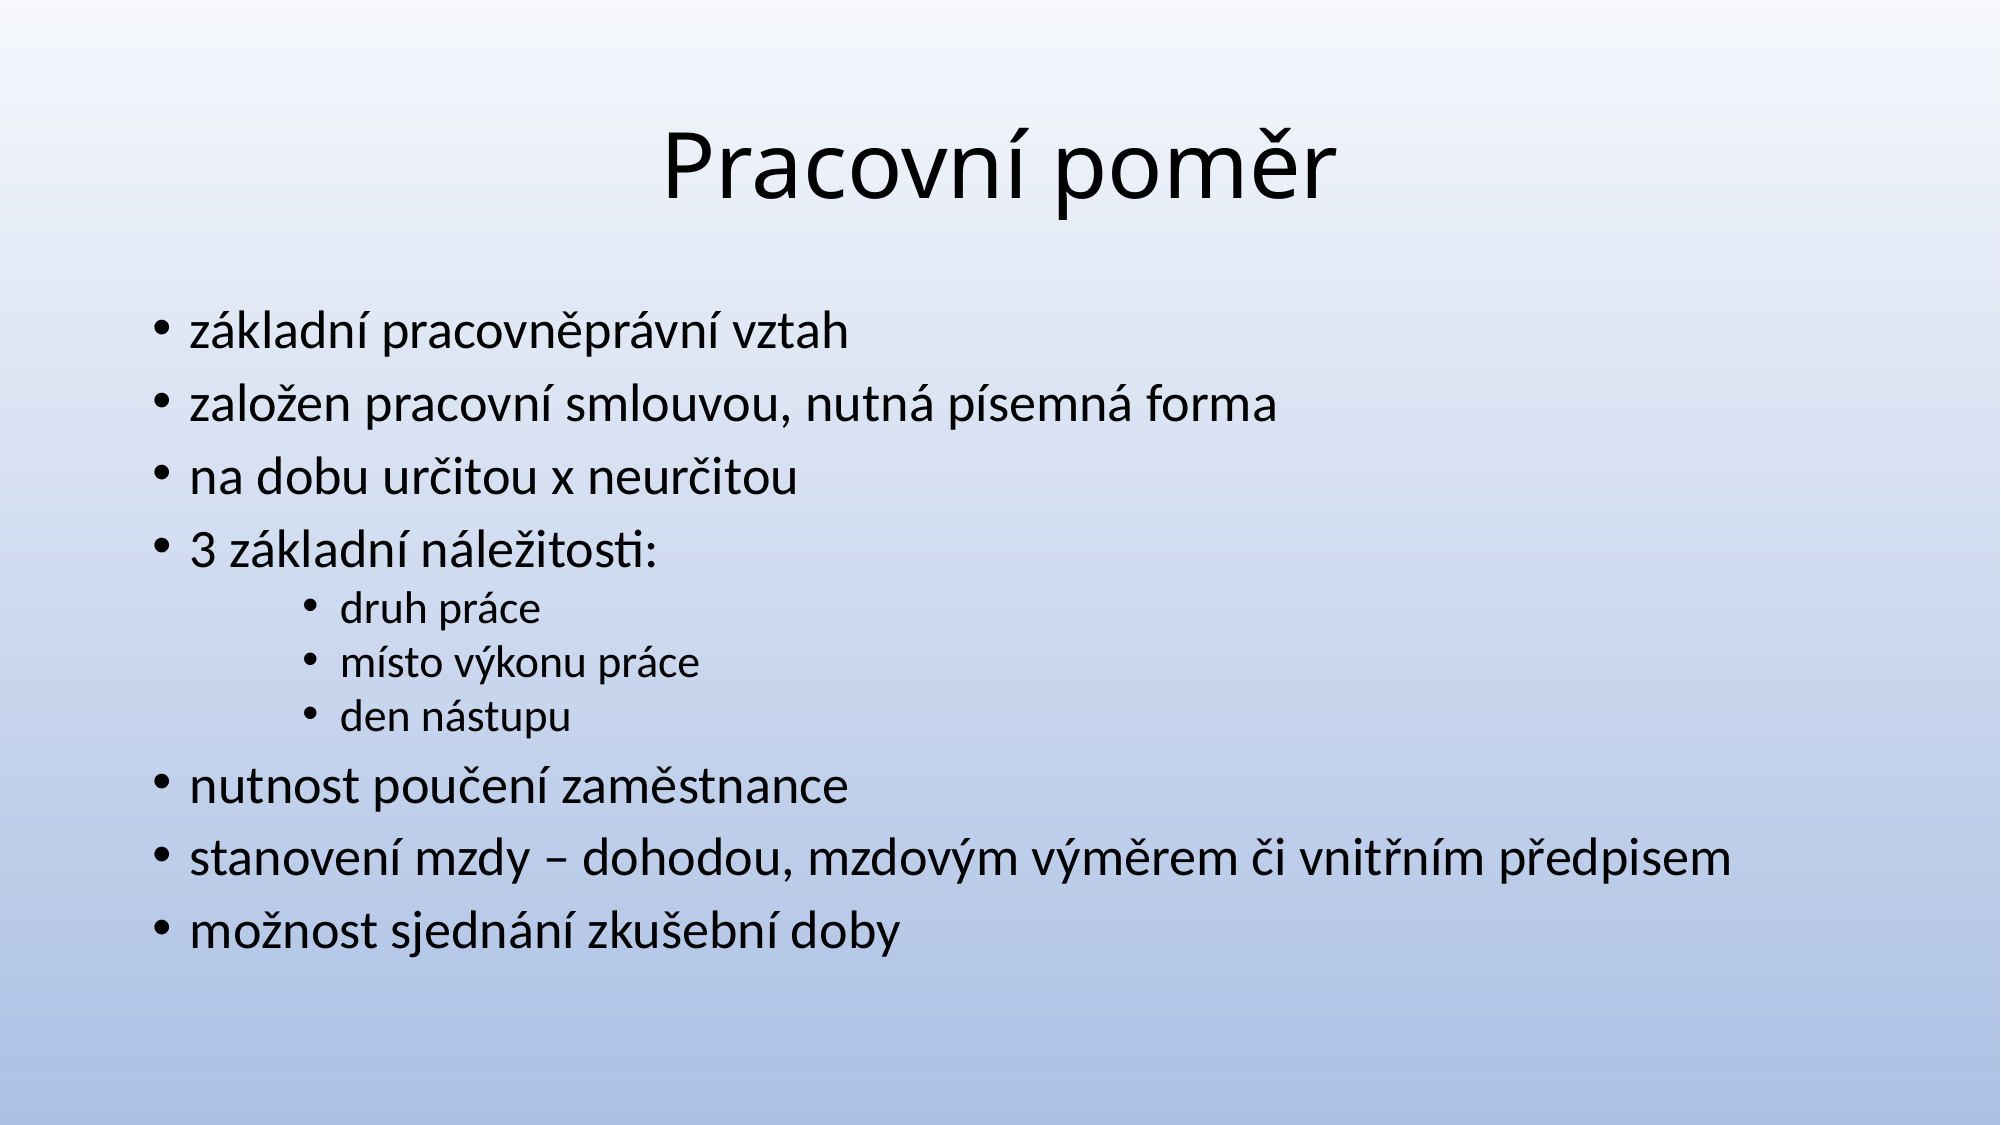

# Pracovní poměr
základní pracovněprávní vztah
založen pracovní smlouvou, nutná písemná forma
na dobu určitou x neurčitou
3 základní náležitosti:
druh práce
místo výkonu práce
den nástupu
nutnost poučení zaměstnance
stanovení mzdy – dohodou, mzdovým výměrem či vnitřním předpisem
možnost sjednání zkušební doby